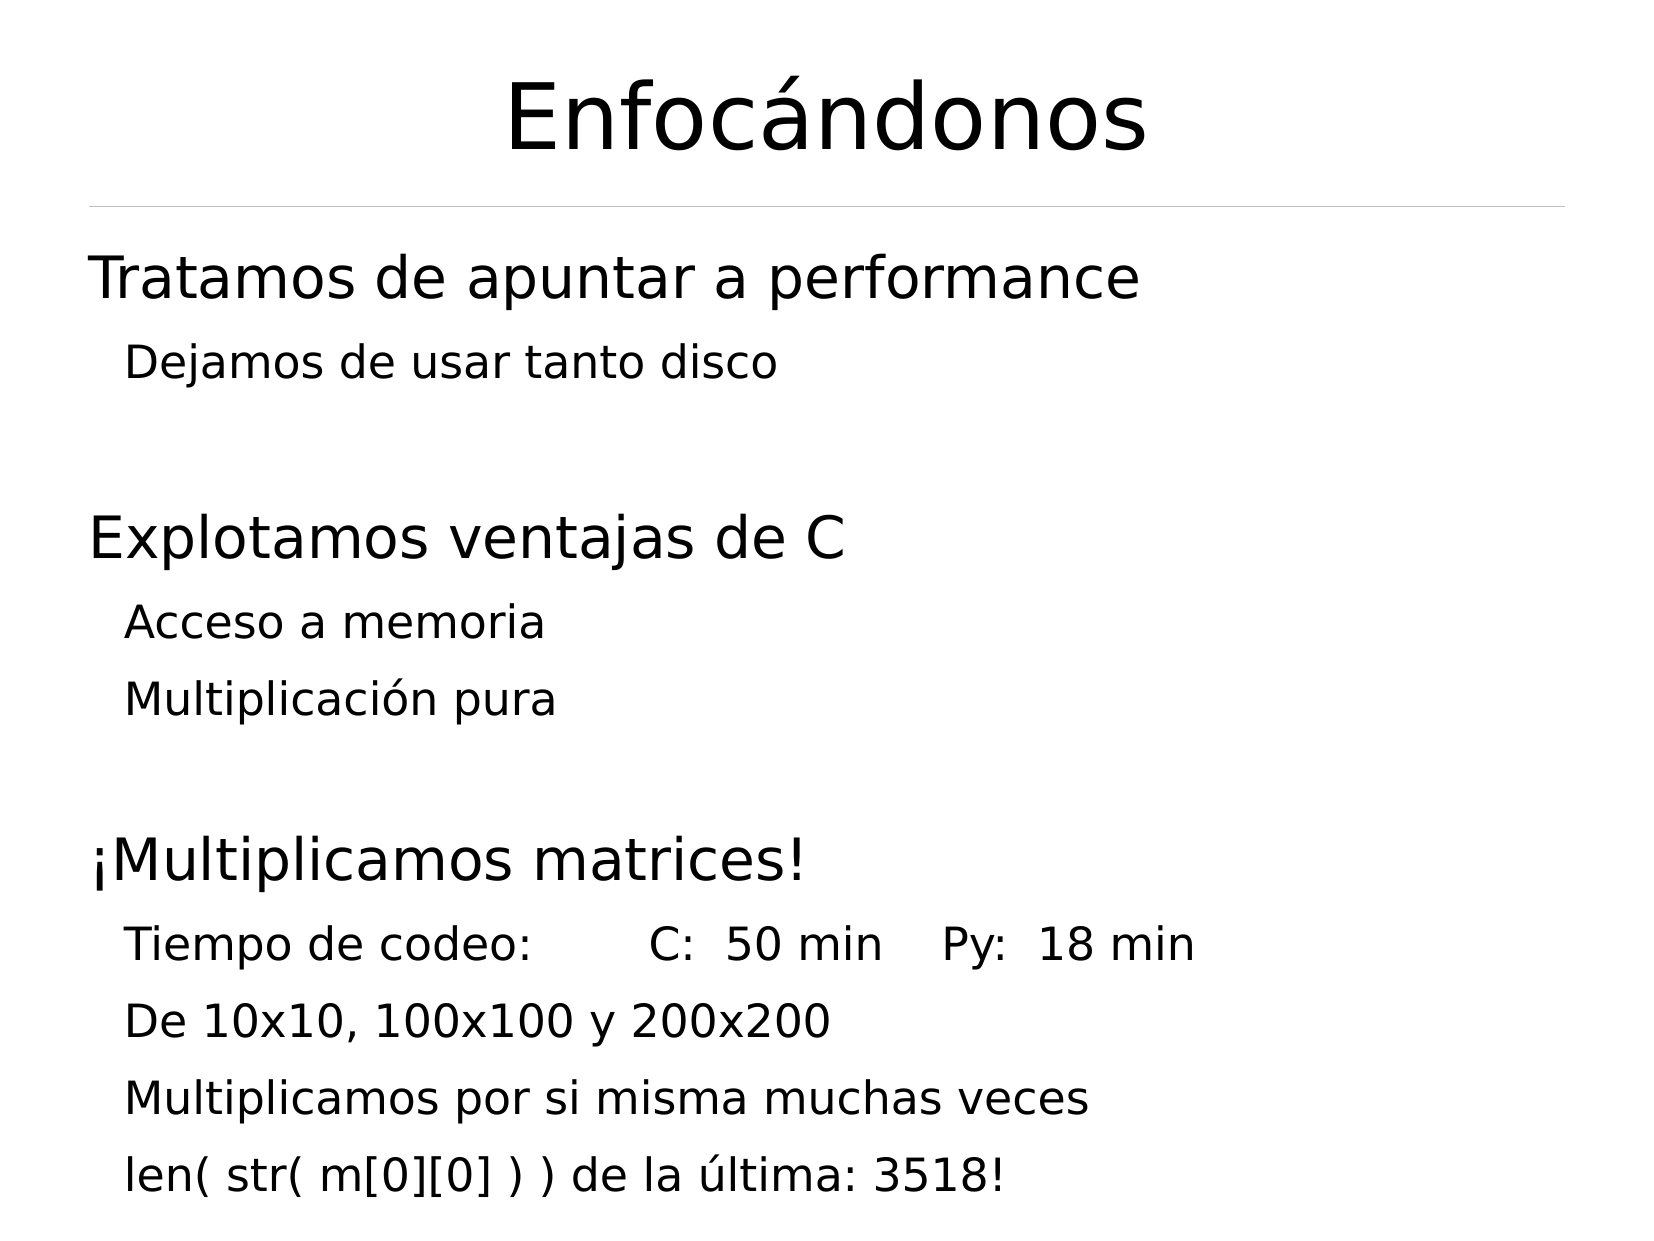

# Enfocándonos
Tratamos de apuntar a performance
Dejamos de usar tanto disco
Explotamos ventajas de C
Acceso a memoria
Multiplicación pura
¡Multiplicamos matrices!
Tiempo de codeo: C: 50 min Py: 18 min
De 10x10, 100x100 y 200x200
Multiplicamos por si misma muchas veces
len( str( m[0][0] ) ) de la última: 3518!